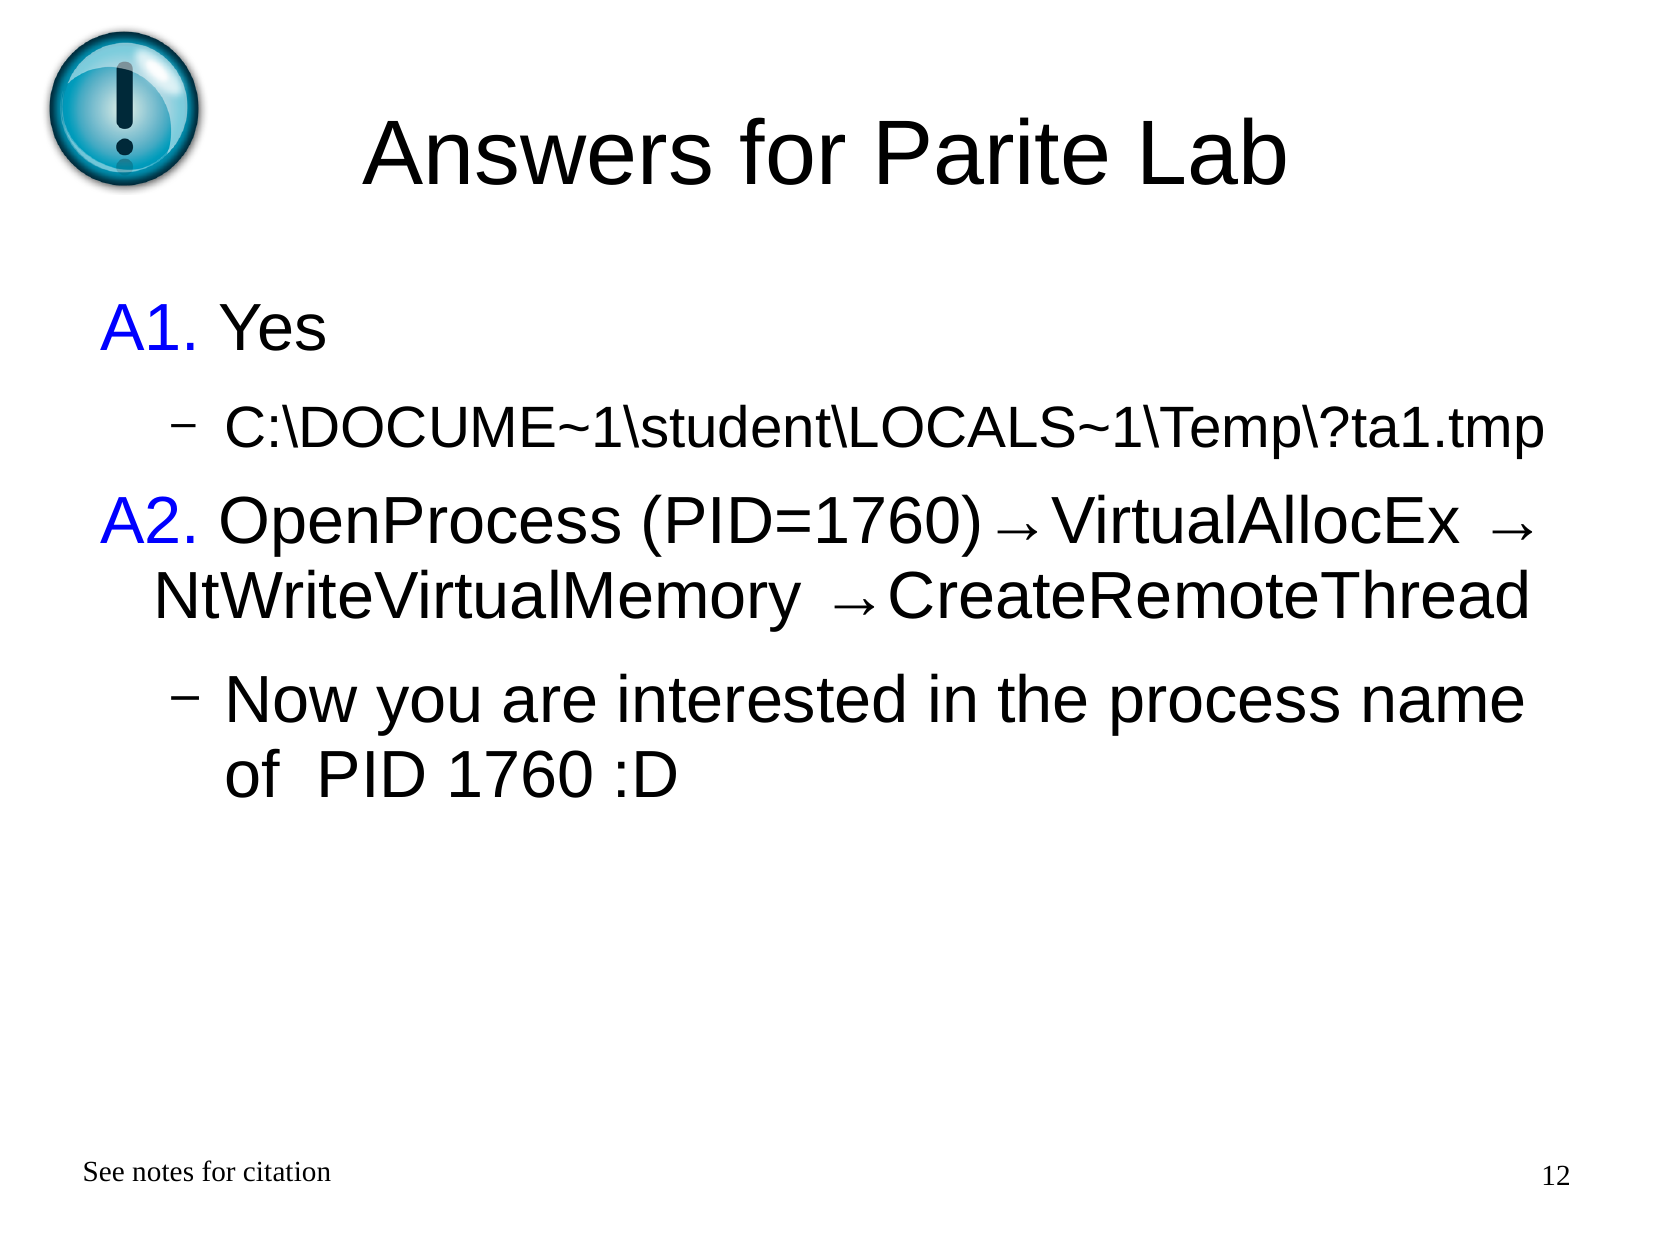

# Answers for Parite Lab
 Yes
C:\DOCUME~1\student\LOCALS~1\Temp\?ta1.tmp
 OpenProcess (PID=1760)→VirtualAllocEx → NtWriteVirtualMemory →CreateRemoteThread
Now you are interested in the process name of PID 1760 :D
See notes for citation
12